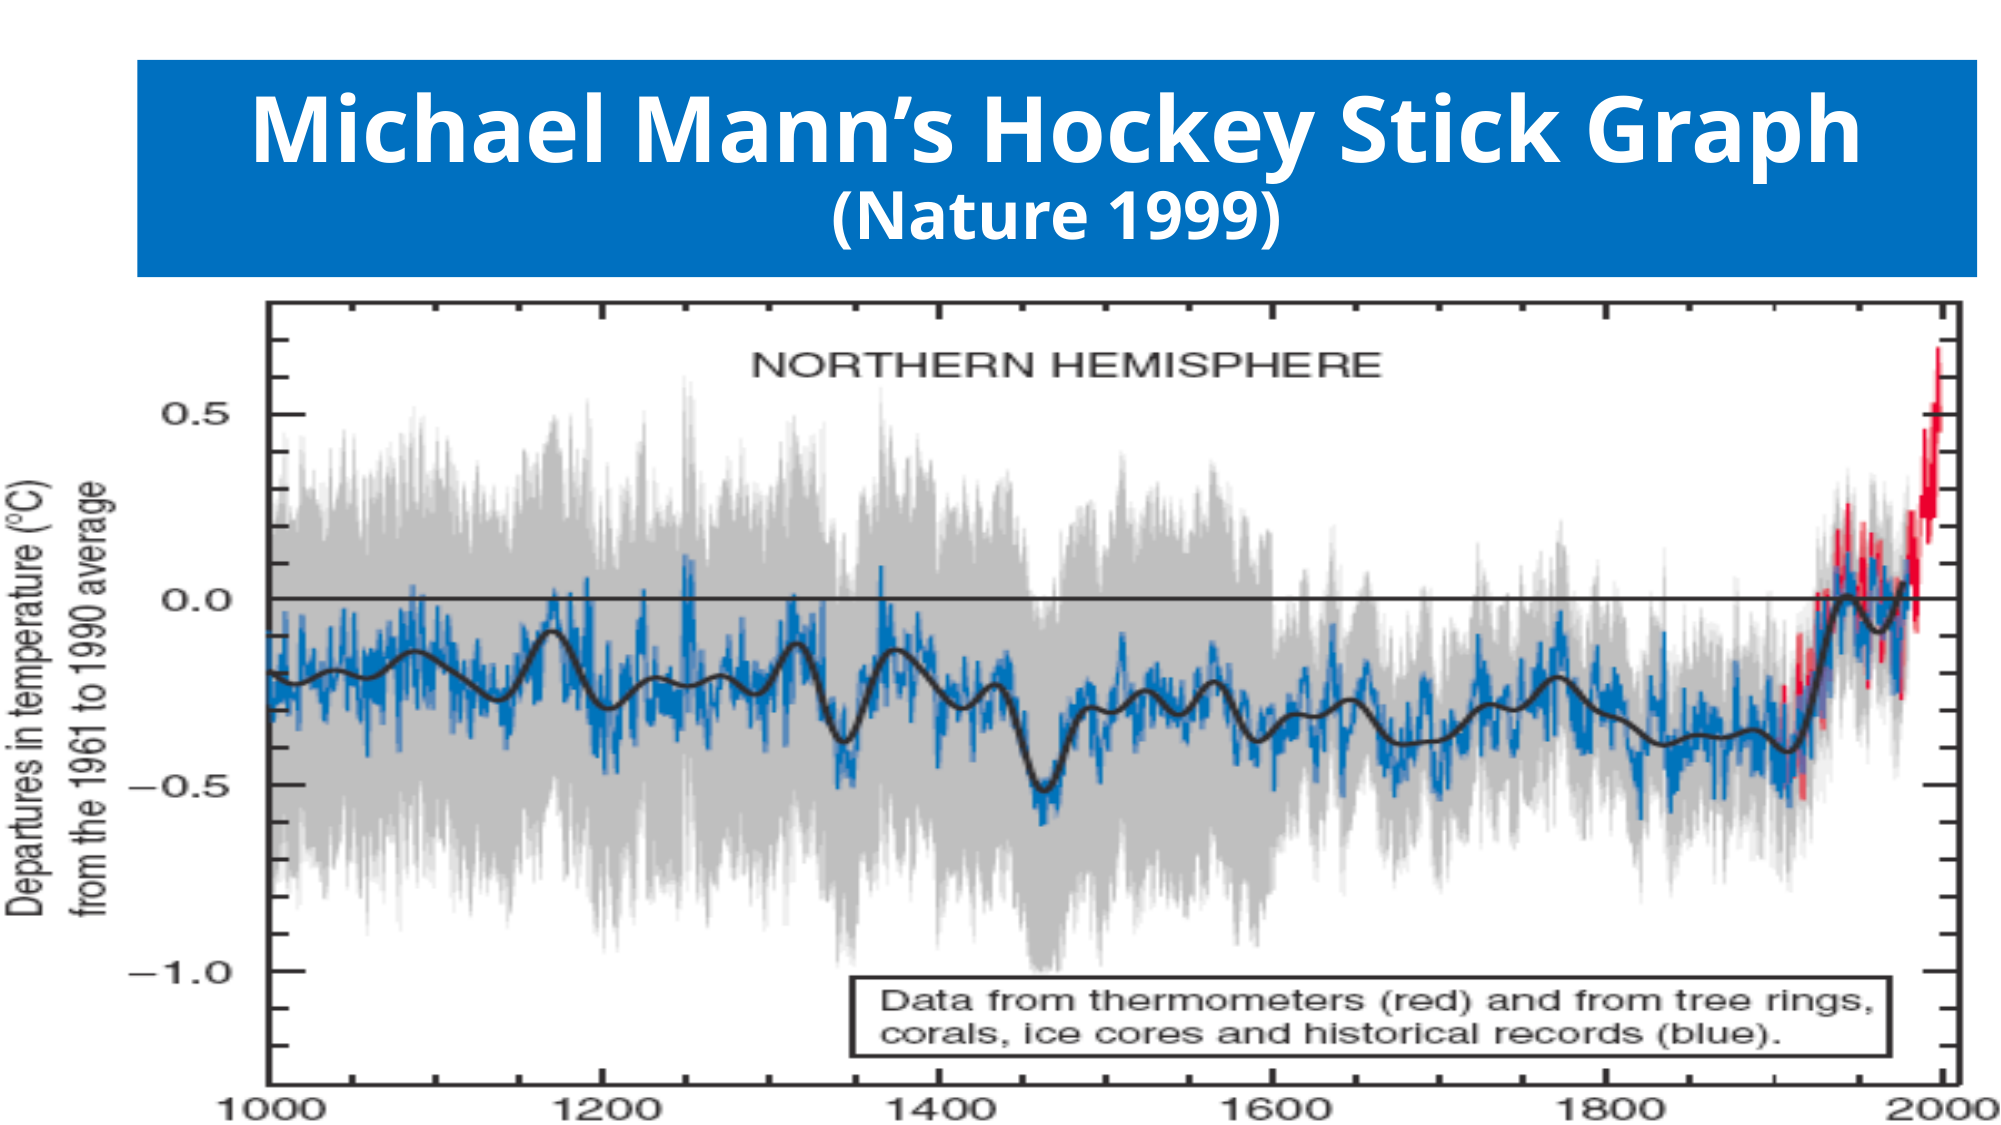

Michael Mann’s Hockey Stick Graph (Nature 1999)